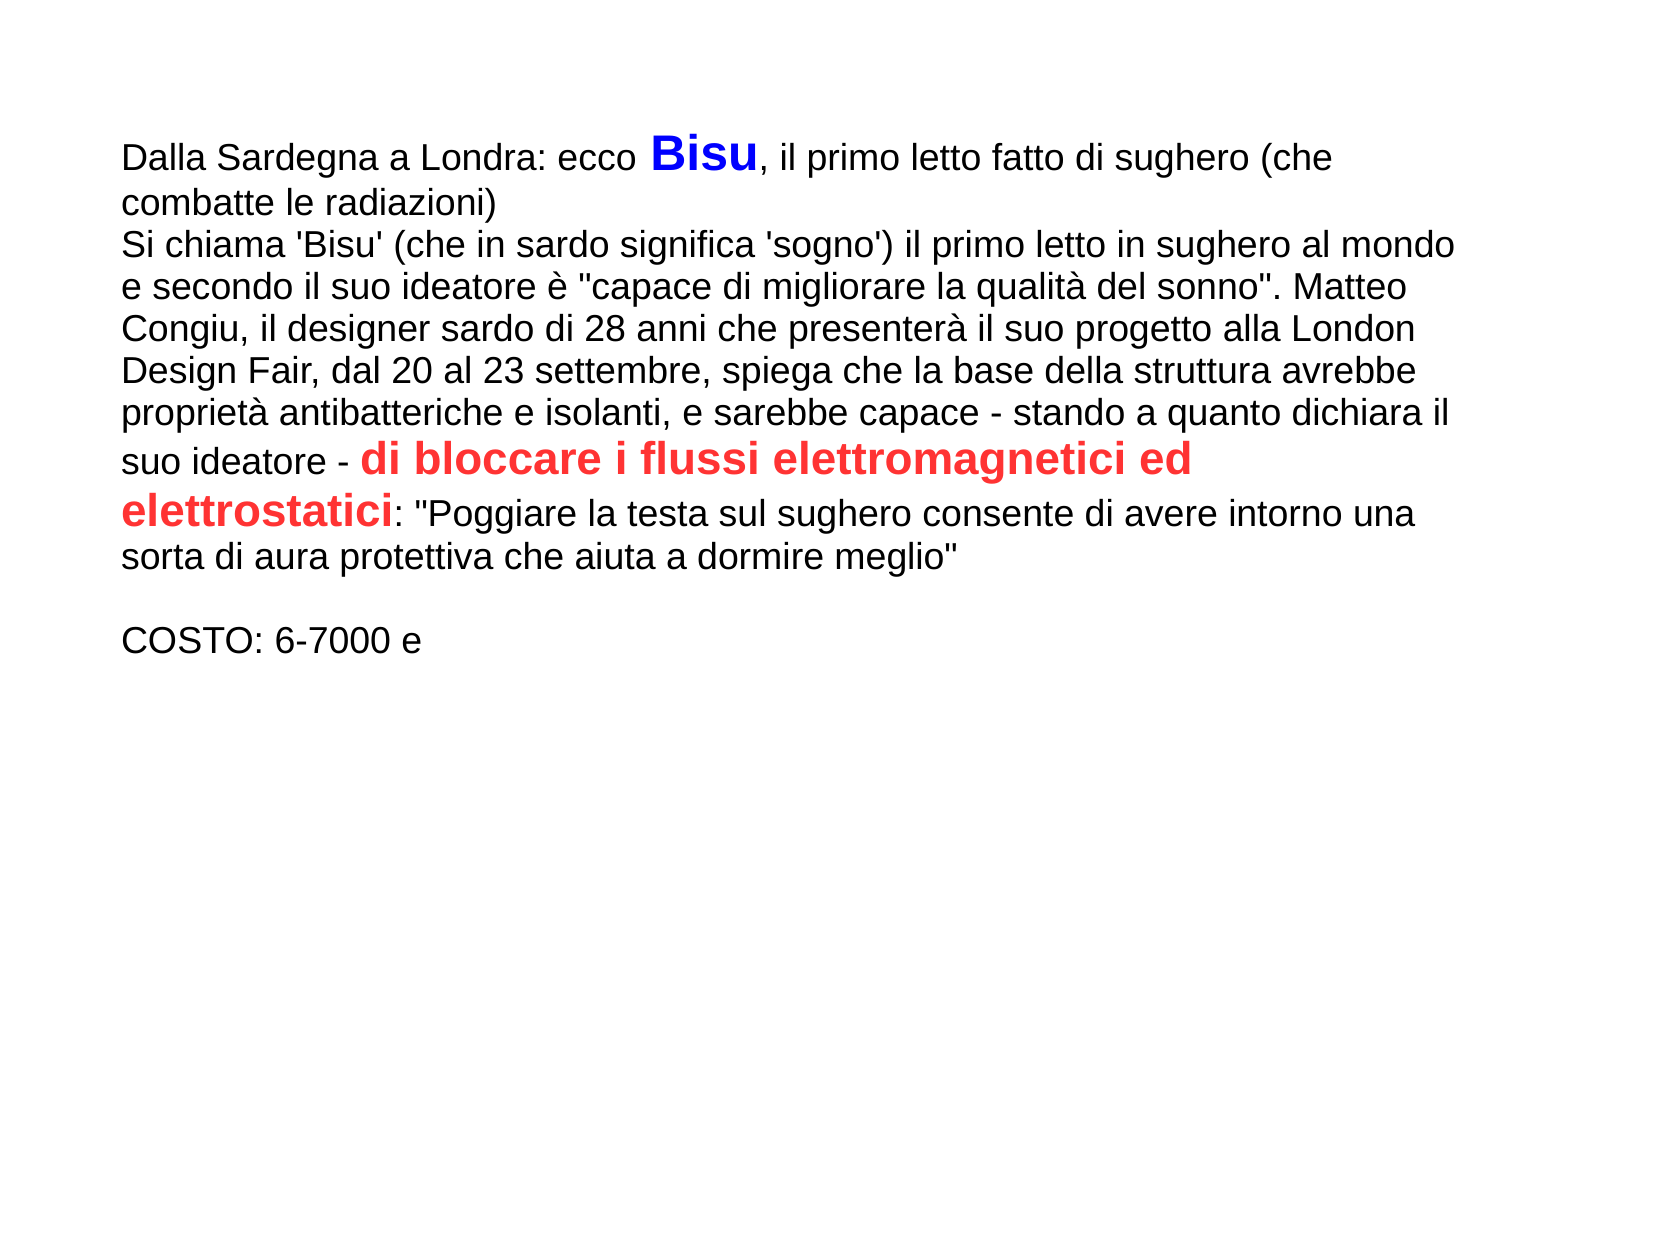

Dalla Sardegna a Londra: ecco Bisu, il primo letto fatto di sughero (che combatte le radiazioni)
Si chiama 'Bisu' (che in sardo significa 'sogno') il primo letto in sughero al mondo e secondo il suo ideatore è "capace di migliorare la qualità del sonno". Matteo Congiu, il designer sardo di 28 anni che presenterà il suo progetto alla London Design Fair, dal 20 al 23 settembre, spiega che la base della struttura avrebbe proprietà antibatteriche e isolanti, e sarebbe capace - stando a quanto dichiara il suo ideatore - di bloccare i flussi elettromagnetici ed elettrostatici: "Poggiare la testa sul sughero consente di avere intorno una sorta di aura protettiva che aiuta a dormire meglio"
COSTO: 6-7000 e